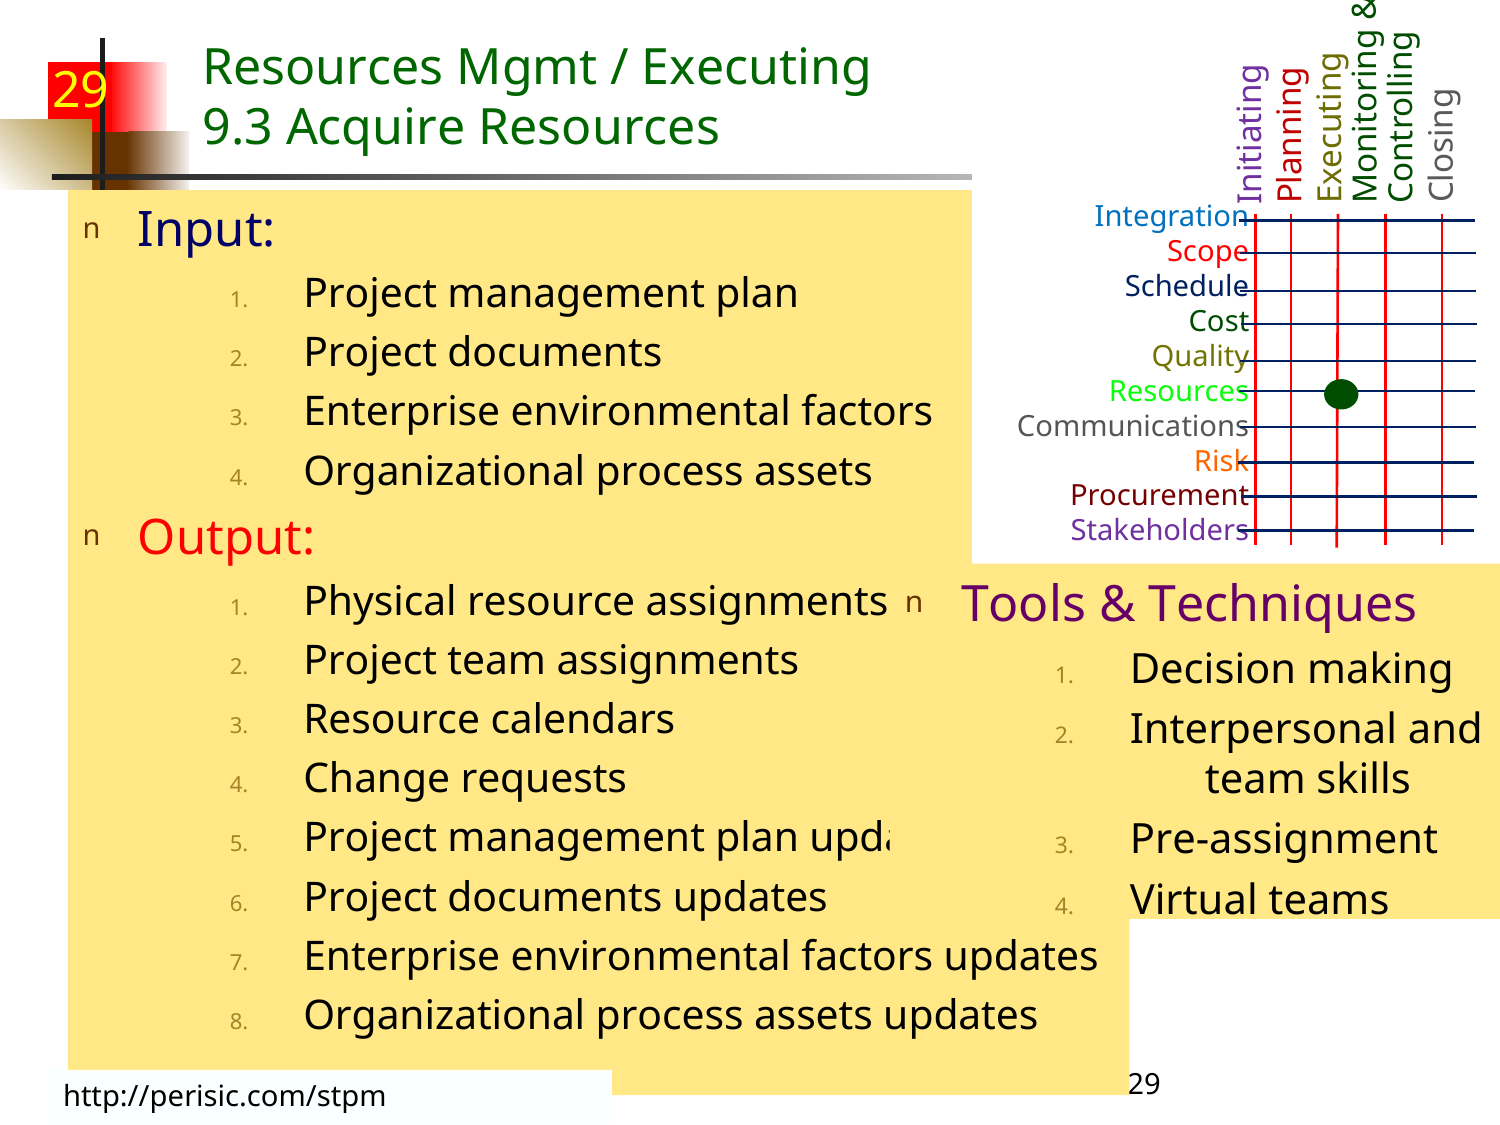

Initiating
Planning
Executing
Monitoring &
Controlling
Closing
Integration
Scope
Schedule
Cost
Quality
Resources
Communications
Risk
Procurement
Stakeholders
Resources Mgmt / Executing
9.3 Acquire Resources
# Input:
Project management plan
Project documents
Enterprise environmental factors
Organizational process assets
Output:
Physical resource assignments
Project team assignments
Resource calendars
Change requests
Project management plan updates
Project documents updates
Enterprise environmental factors updates
Organizational process assets updates
Tools & Techniques
Decision making
Interpersonal and team skills
Pre-assignment
Virtual teams
28
http://perisic.com/stpm